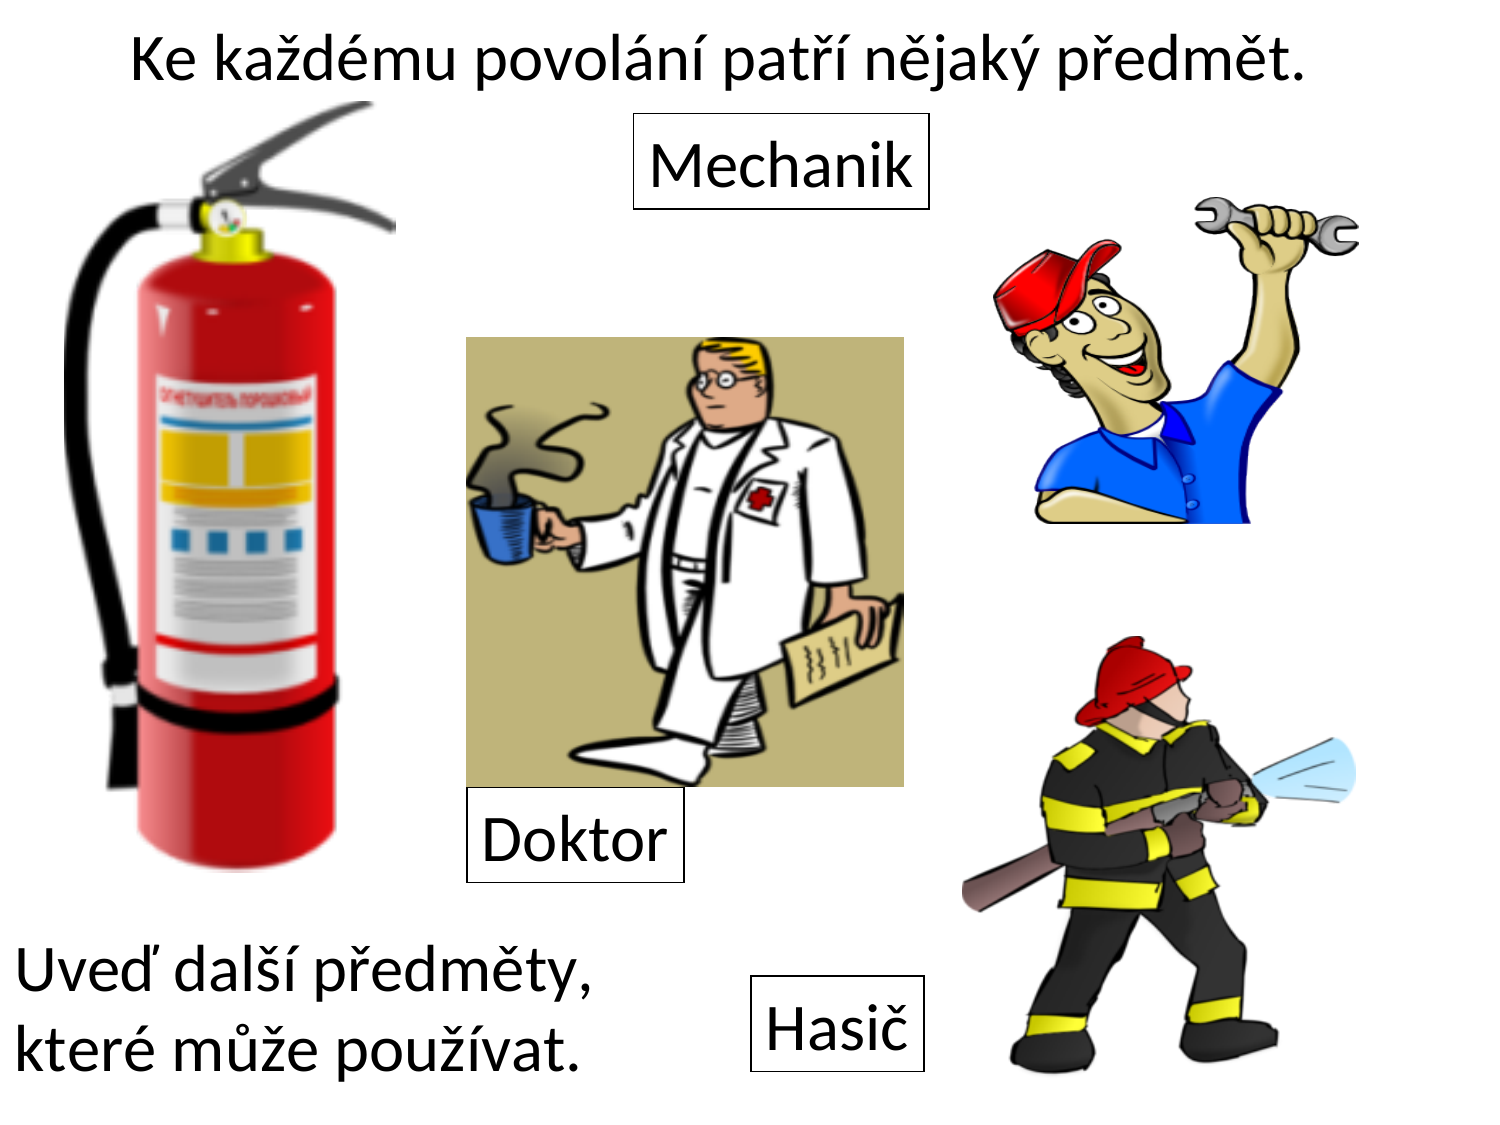

Ke každému povolání patří nějaký předmět.
Mechanik
Doktor
Uveď další předměty,
které může používat.
Hasič